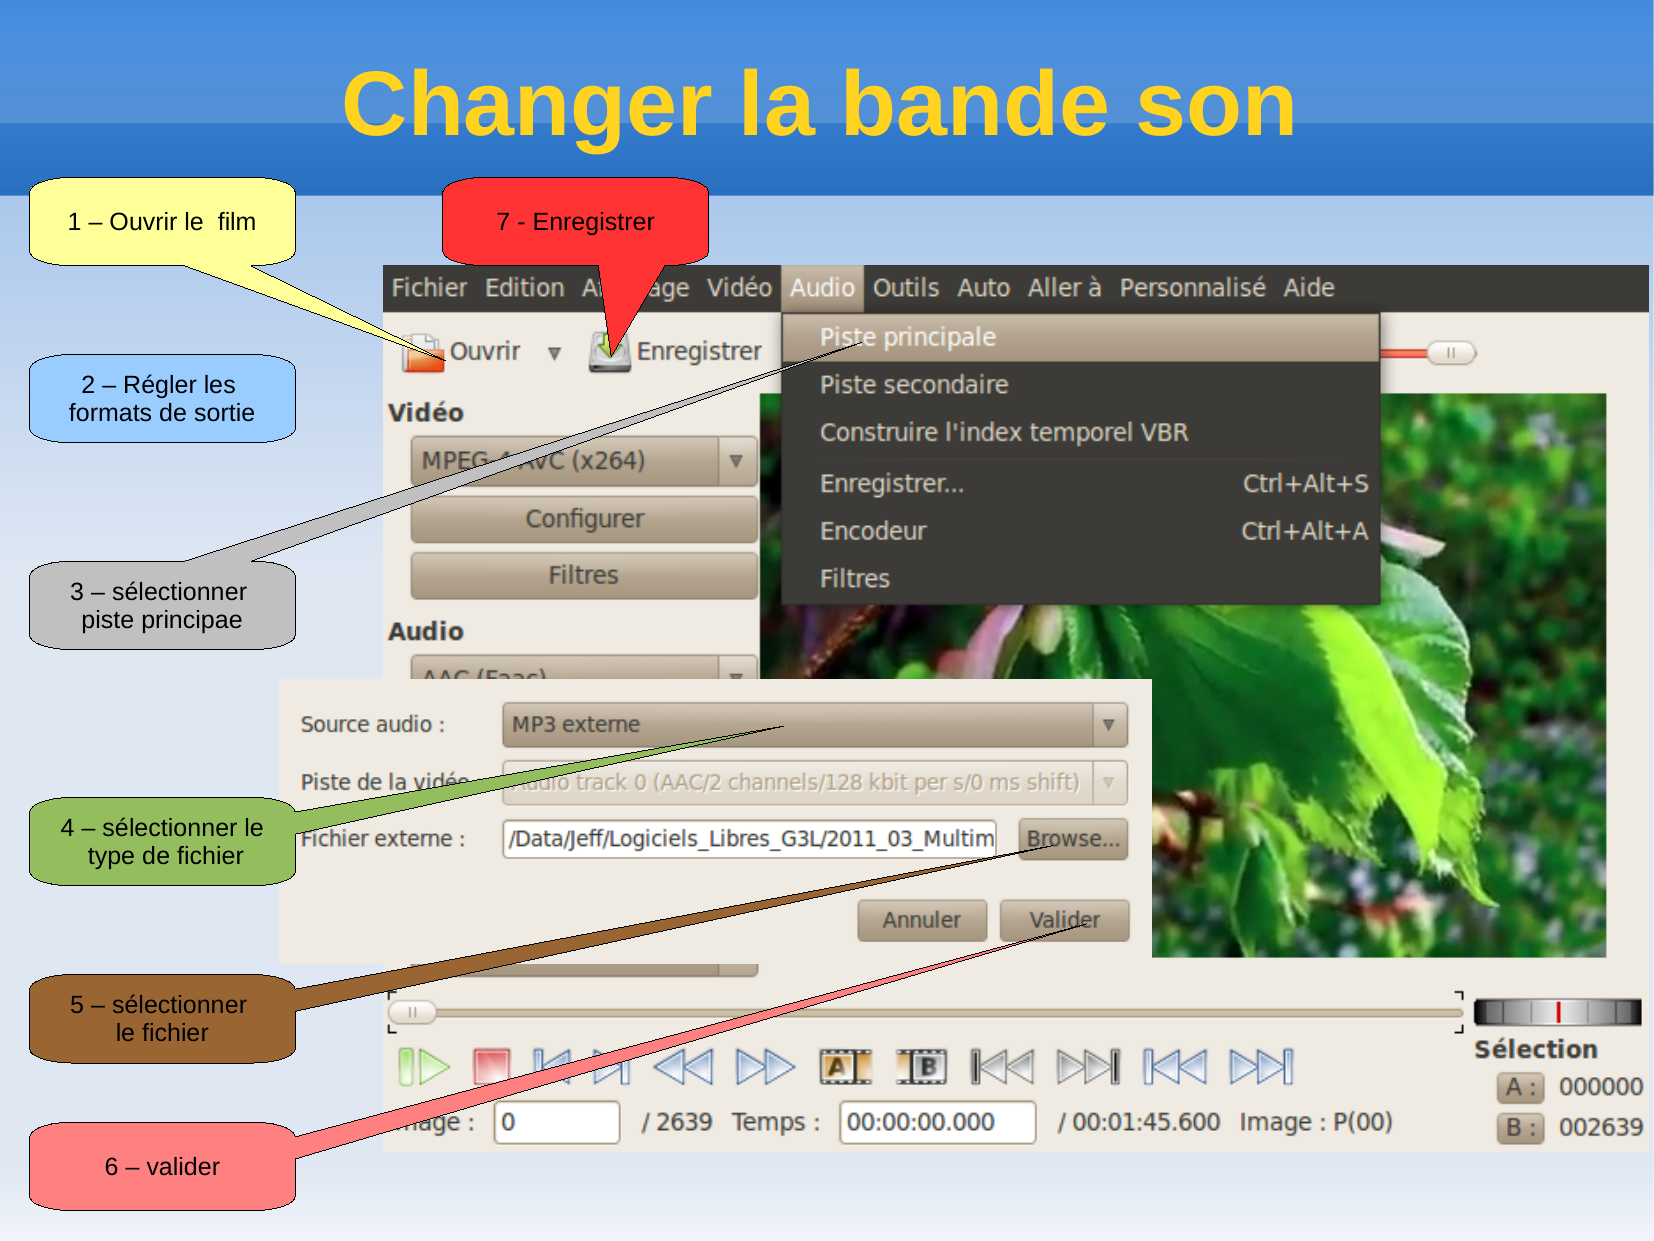

# Changer la bande son
1 – Ouvrir le film
7 - Enregistrer
2 – Régler les
formats de sortie
3 – sélectionner
piste principae
4 – sélectionner le
 type de fichier
5 – sélectionner
le fichier
6 – valider